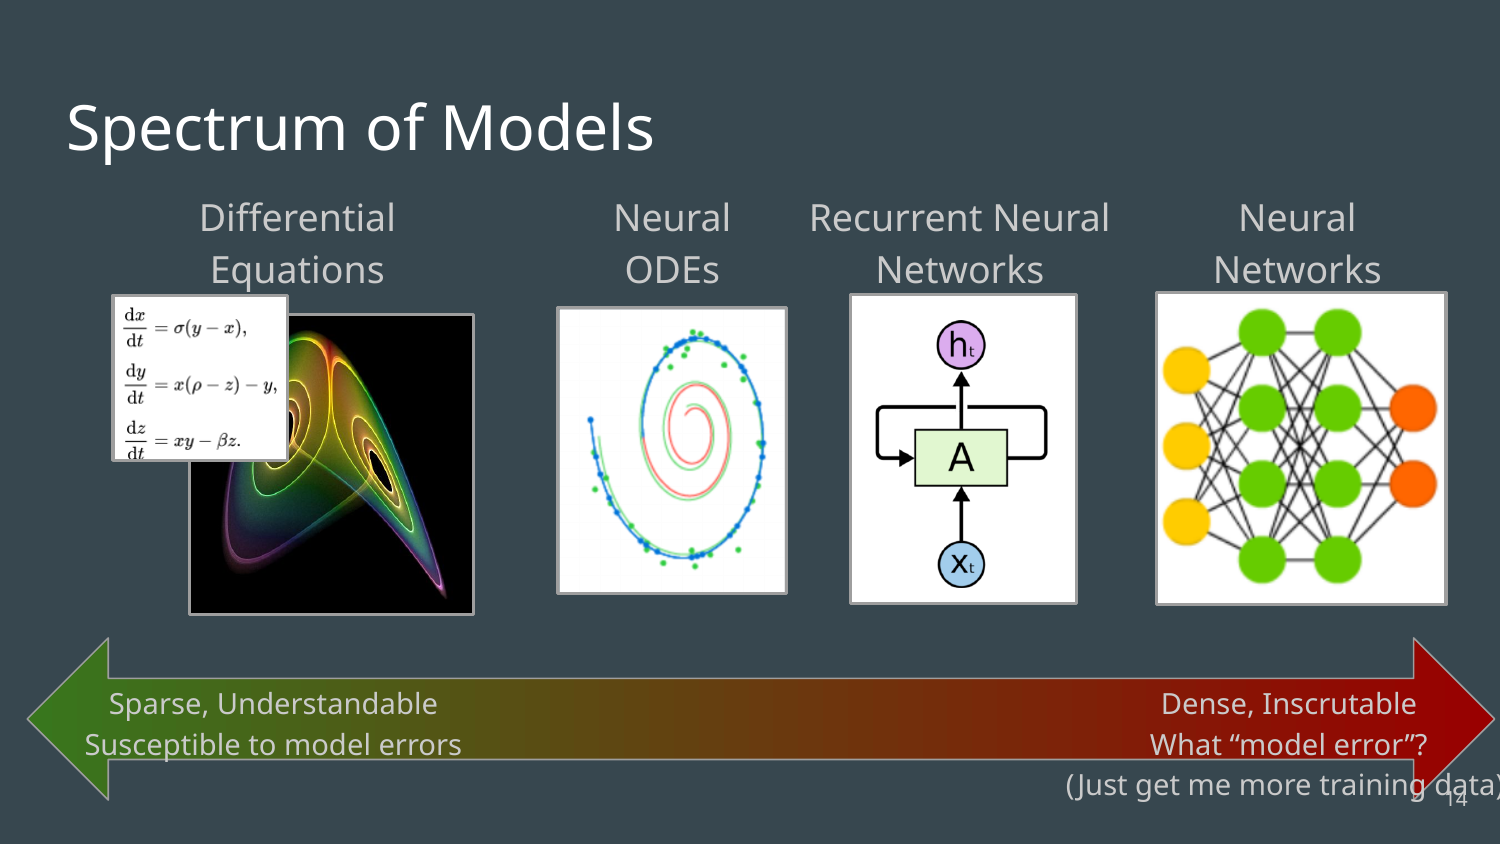

# Spectrum of Models
Differential Equations
Neural
ODEs
Recurrent Neural
Networks
Neural
Networks
Sparse, Understandable
Susceptible to model errors
Dense, Inscrutable
What “model error”?
(Just get me more training data)